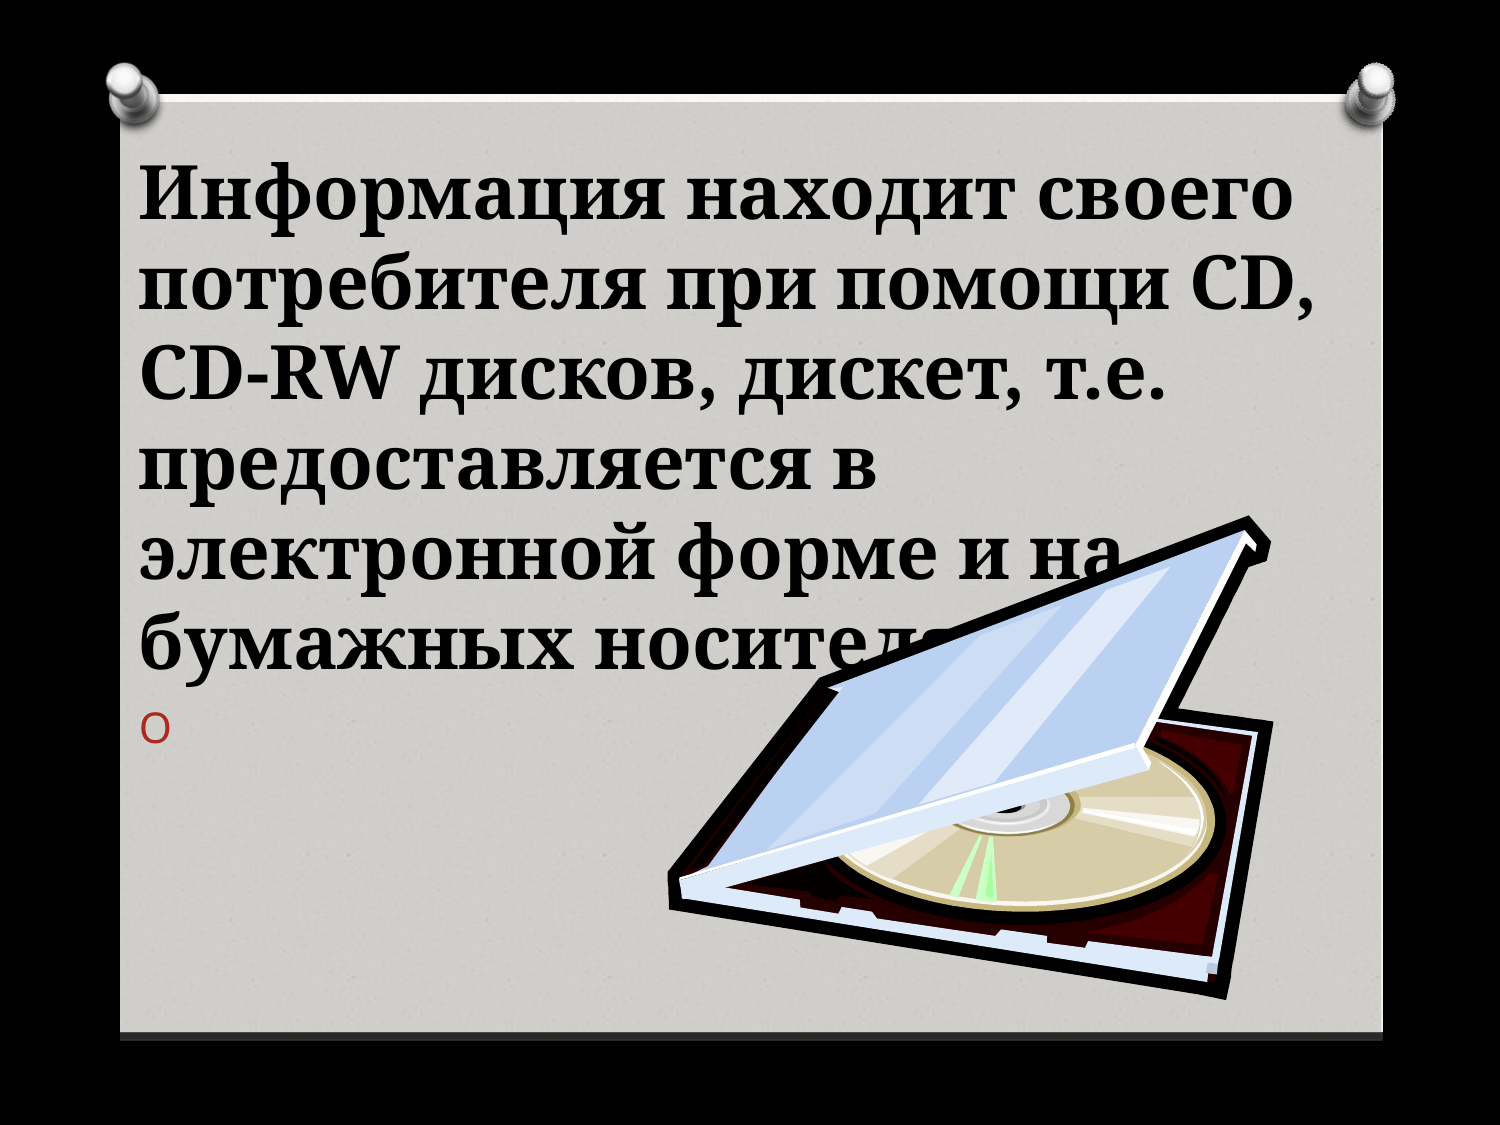

# Информация находит своего потребителя при помощи СD, CD-RW дисков, дискет, т.е. предоставляется в электронной форме и на бумажных носителях.